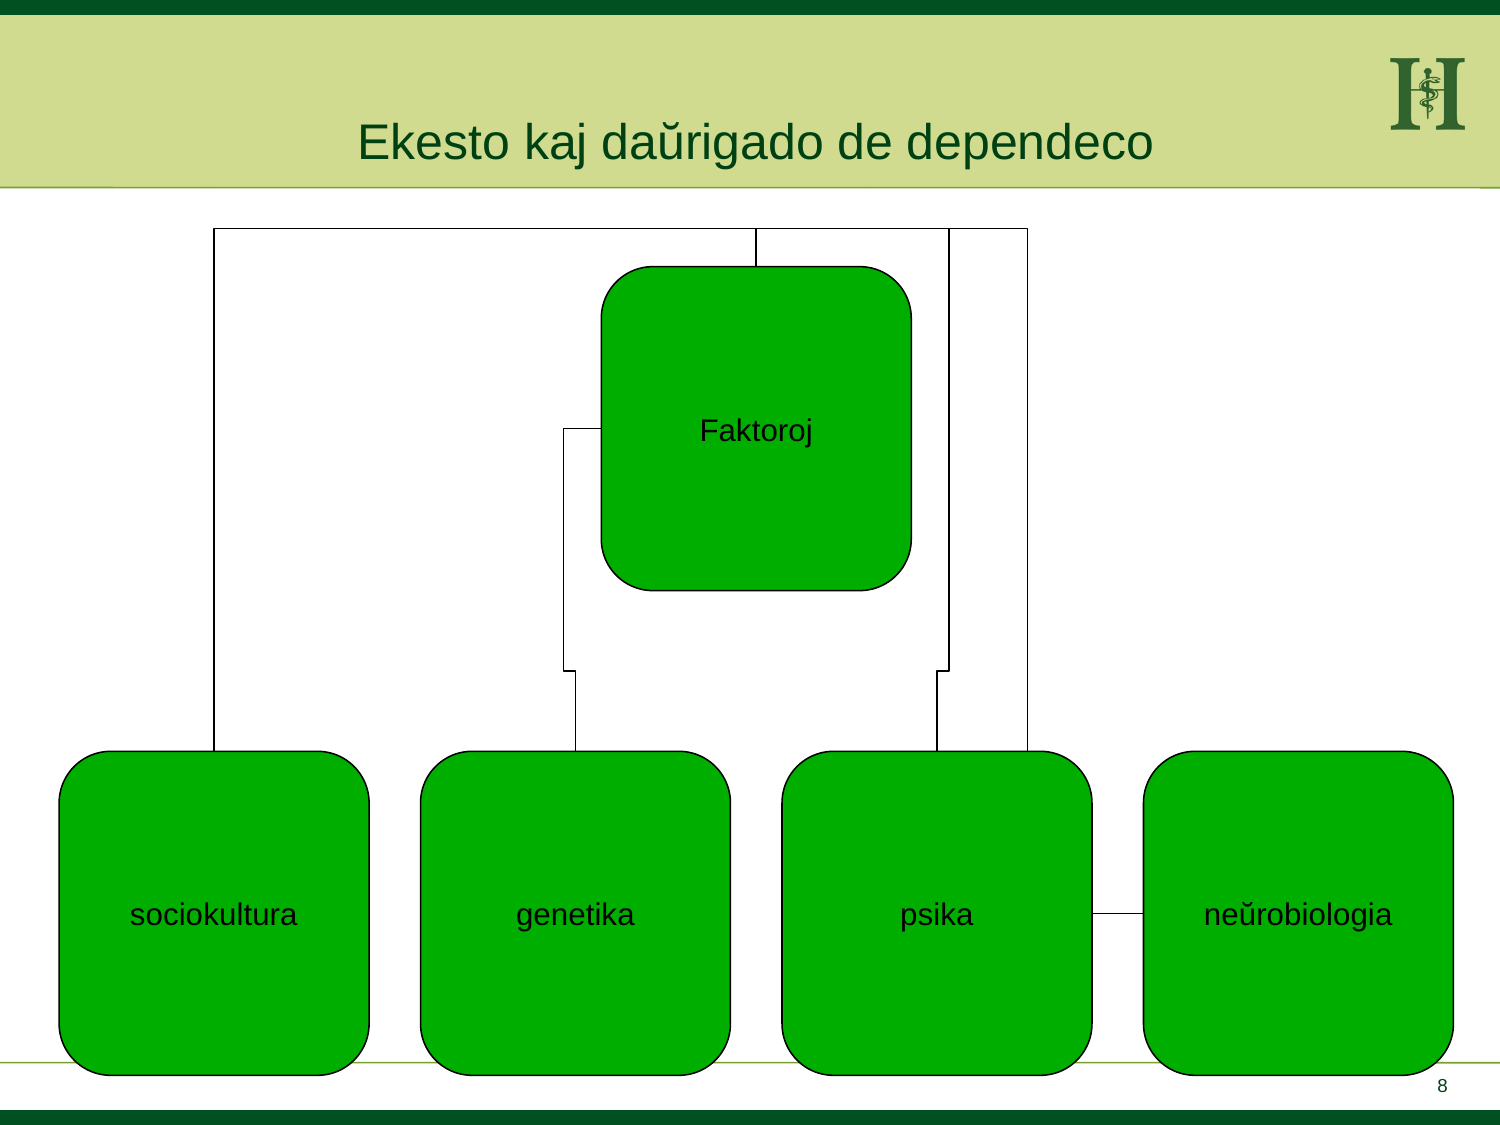

# Ekesto kaj daŭrigado de dependeco
Faktoroj
sociokultura
genetika
psika
neŭrobiologia